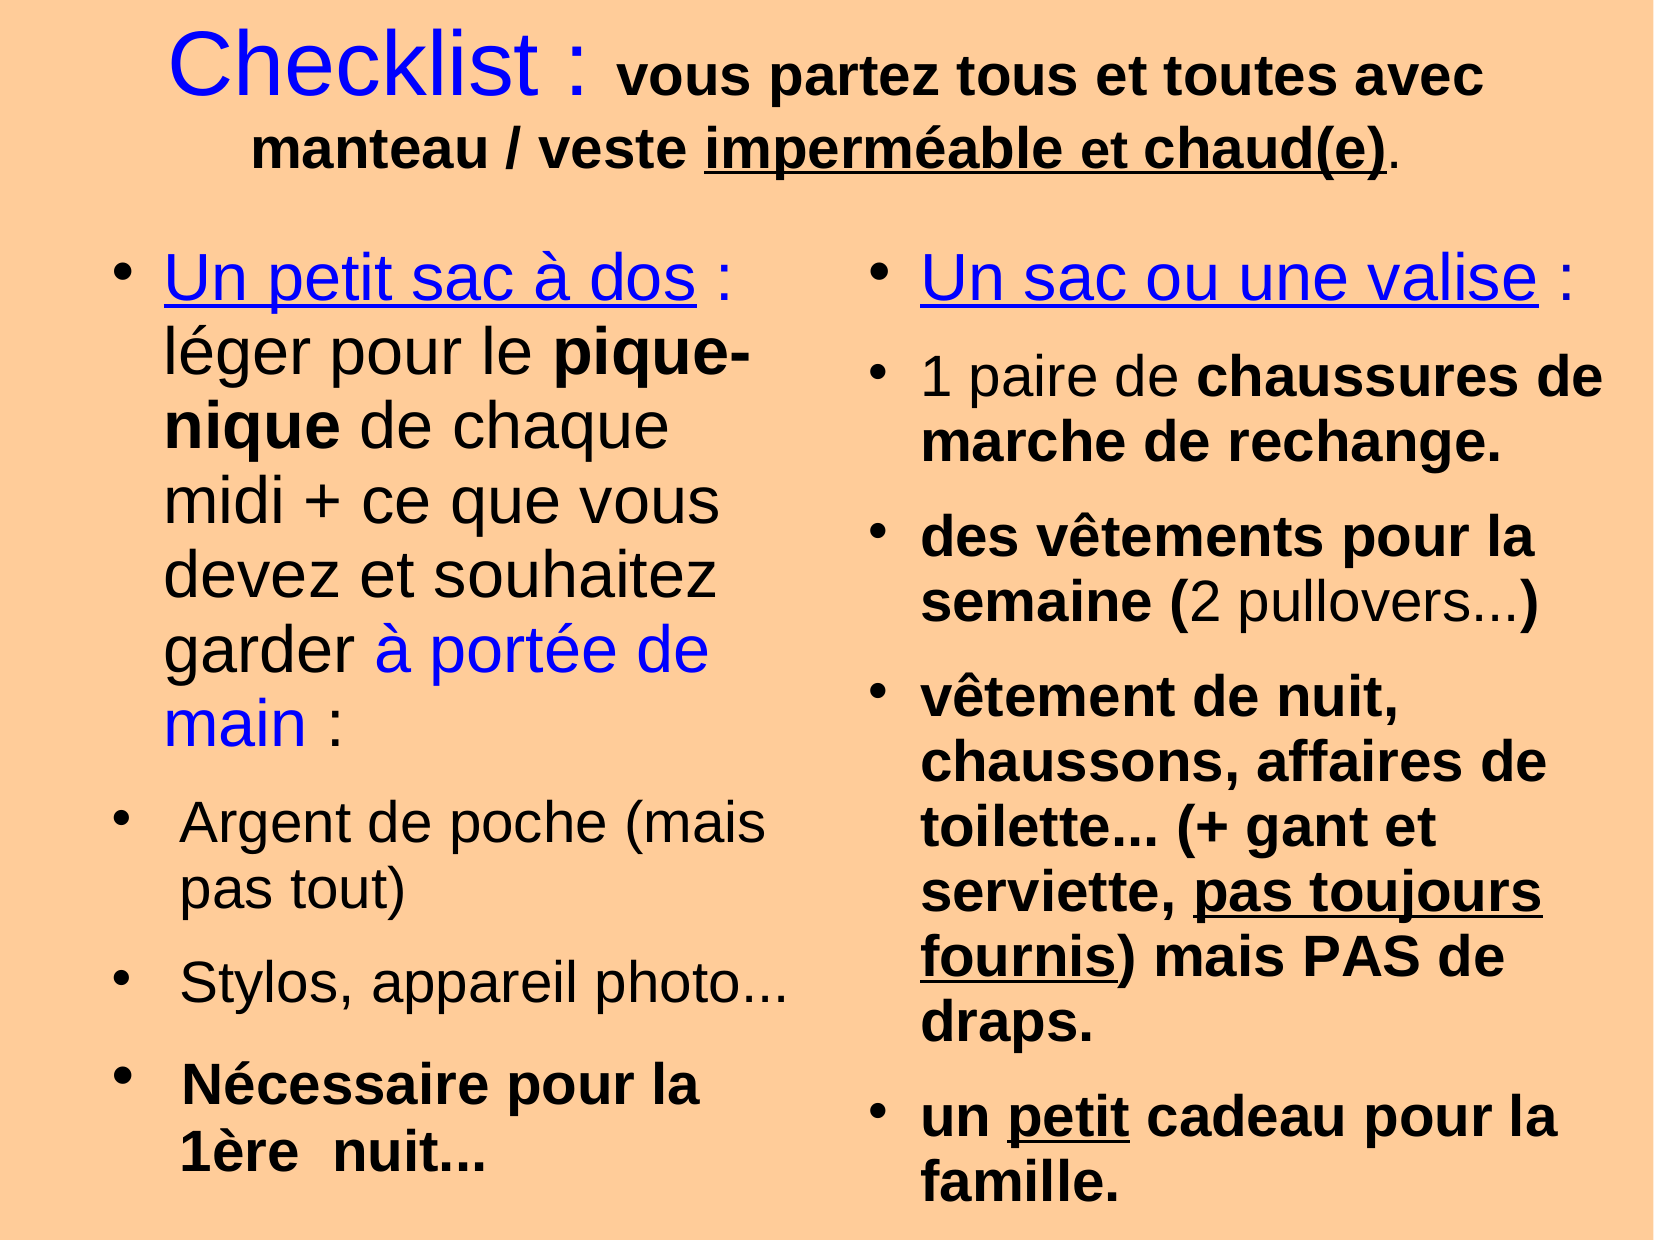

# Checklist : vous partez tous et toutes avec manteau / veste imperméable et chaud(e).
Un sac ou une valise :
1 paire de chaussures de marche de rechange.
des vêtements pour la semaine (2 pullovers...)
vêtement de nuit, chaussons, affaires de toilette... (+ gant et serviette, pas toujours fournis) mais PAS de draps.
un petit cadeau pour la famille.
Un petit sac à dos : léger pour le pique-nique de chaque midi + ce que vous devez et souhaitez garder à portée de main :
 Argent de poche (mais pas tout)
 Stylos, appareil photo...
 Nécessaire pour la 1ère nuit...